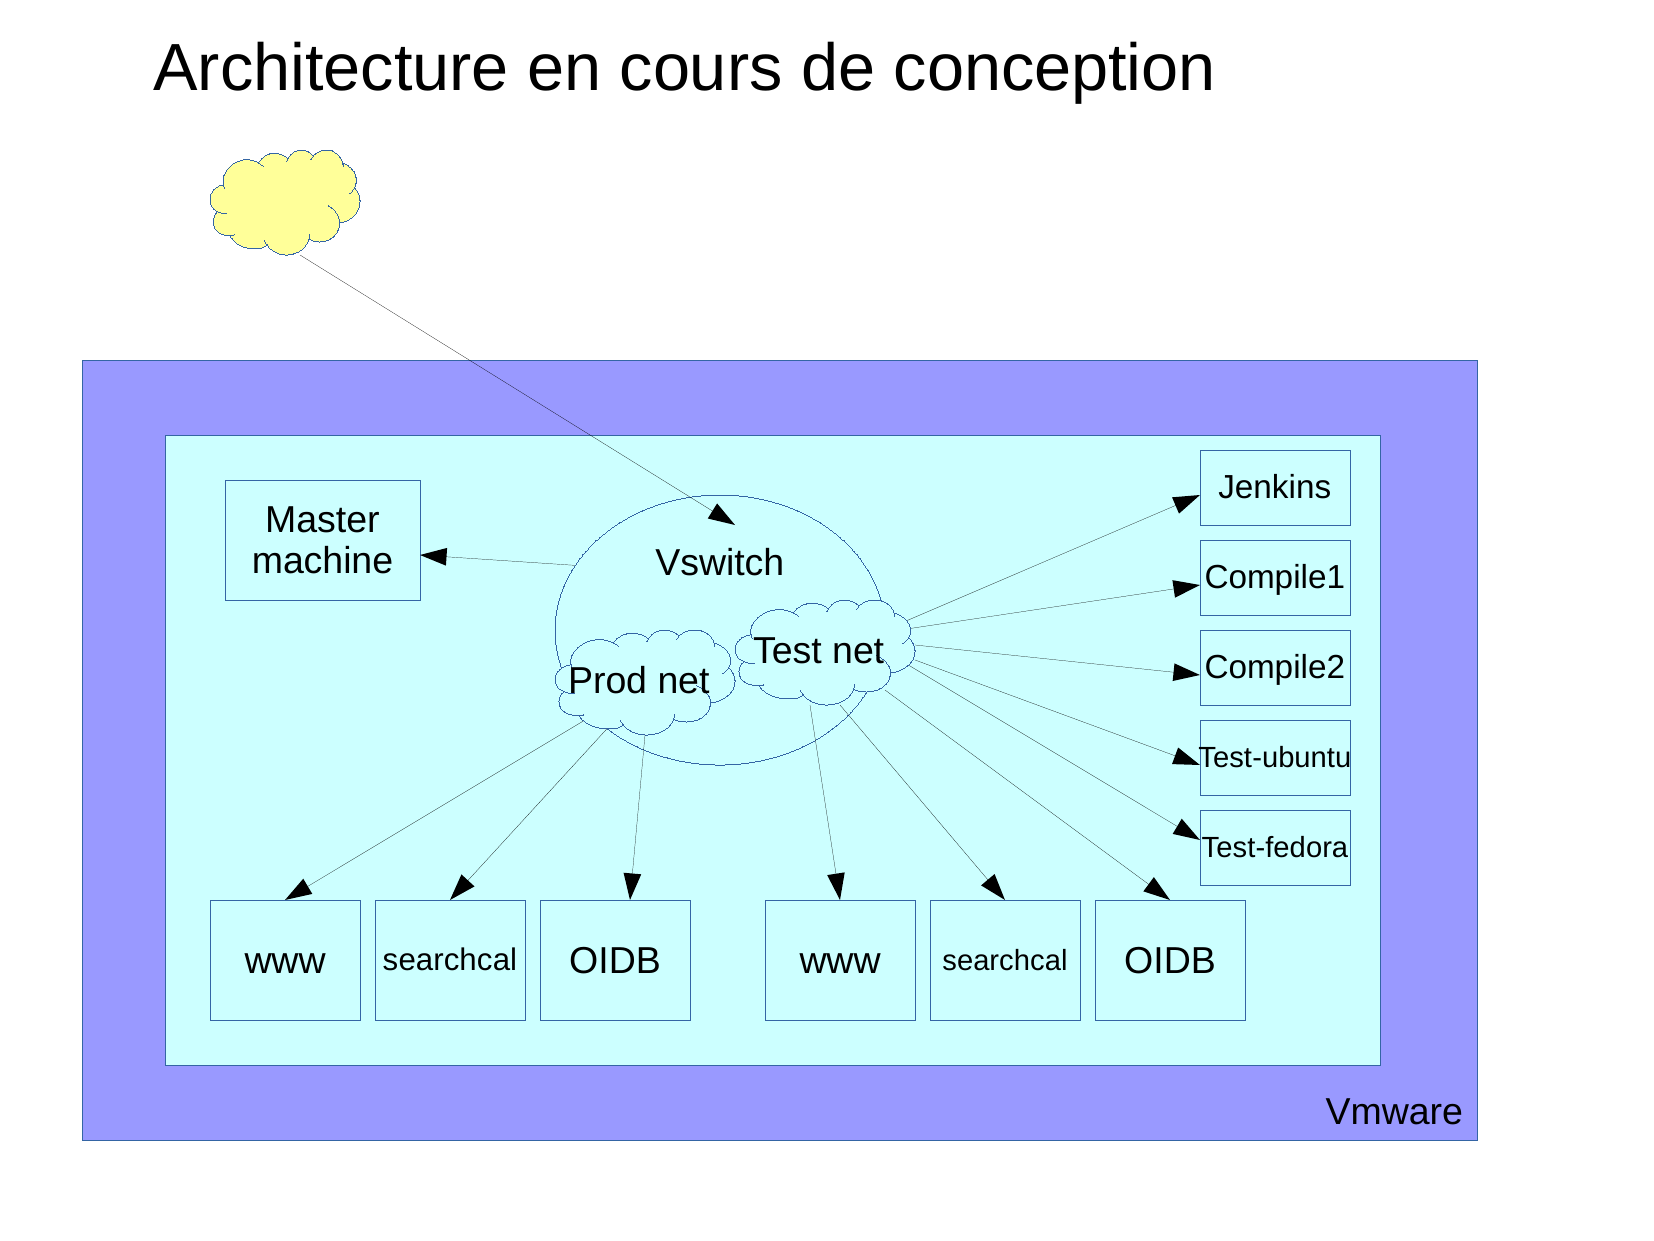

# Architecture en cours de conception
Vmware
Jenkins
Master
machine
Vswitch
Compile1
Test net
Prod net
Compile2
Test-ubuntu
Test-fedora
www
searchcal
OIDB
www
searchcal
OIDB